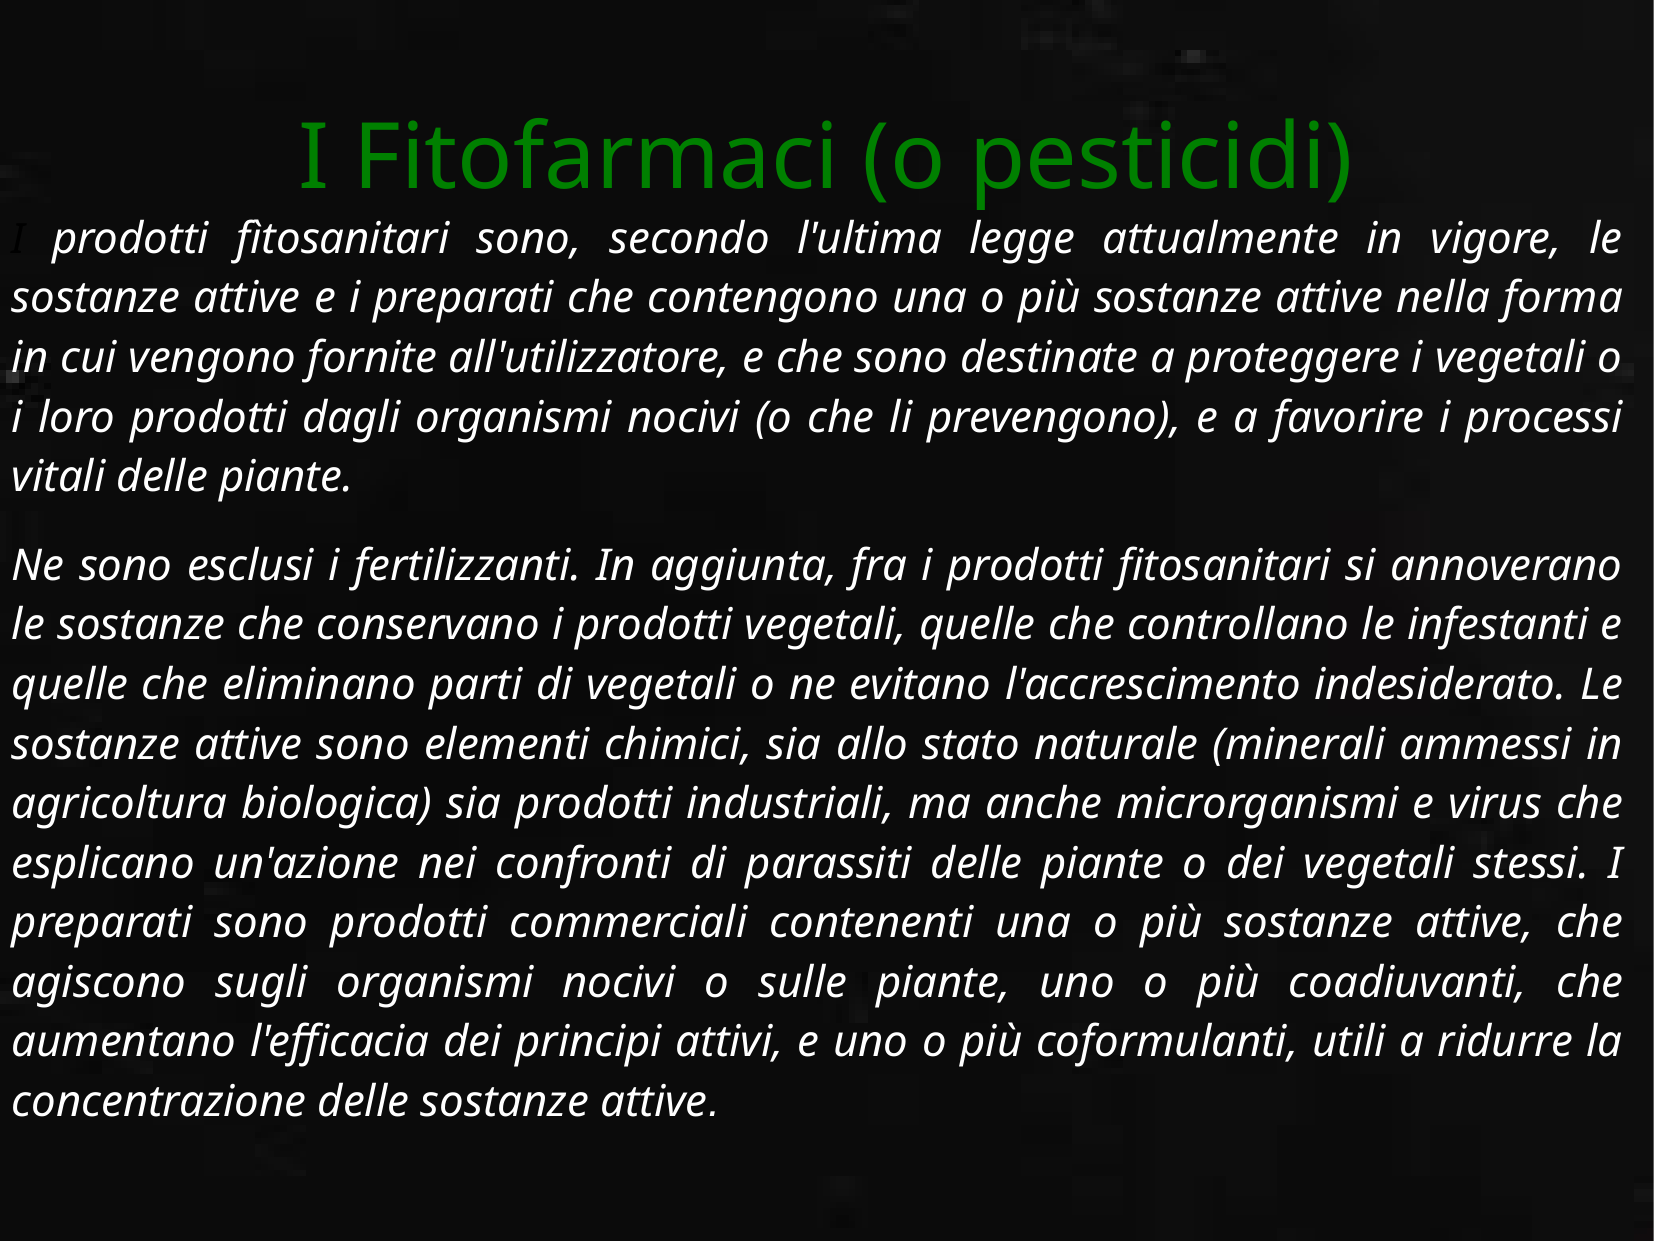

# I Fitofarmaci (o pesticidi)
I prodotti fìtosanitari sono, secondo l'ultima legge attualmente in vigore, le sostanze attive e i preparati che contengono una o più sostanze attive nella forma in cui vengono fornite all'utilizzatore, e che sono destinate a proteggere i vegetali o i loro prodotti dagli organismi nocivi (o che li prevengono), e a favorire i processi vitali delle piante.
Ne sono esclusi i fertilizzanti. In aggiunta, fra i prodotti fitosanitari si annoverano le sostanze che conservano i prodotti vegetali, quelle che controllano le infestanti e quelle che eliminano parti di vegetali o ne evitano l'accrescimento indesiderato. Le sostanze attive sono elementi chimici, sia allo stato naturale (minerali ammessi in agricoltura biologica) sia prodotti industriali, ma anche microrganismi e virus che esplicano un'azione nei confronti di parassiti delle piante o dei vegetali stessi. I preparati sono prodotti commerciali contenenti una o più sostanze attive, che agiscono sugli organismi nocivi o sulle piante, uno o più coadiuvanti, che aumentano l'efficacia dei principi attivi, e uno o più coformulanti, utili a ridurre la concentrazione delle sostanze attive.